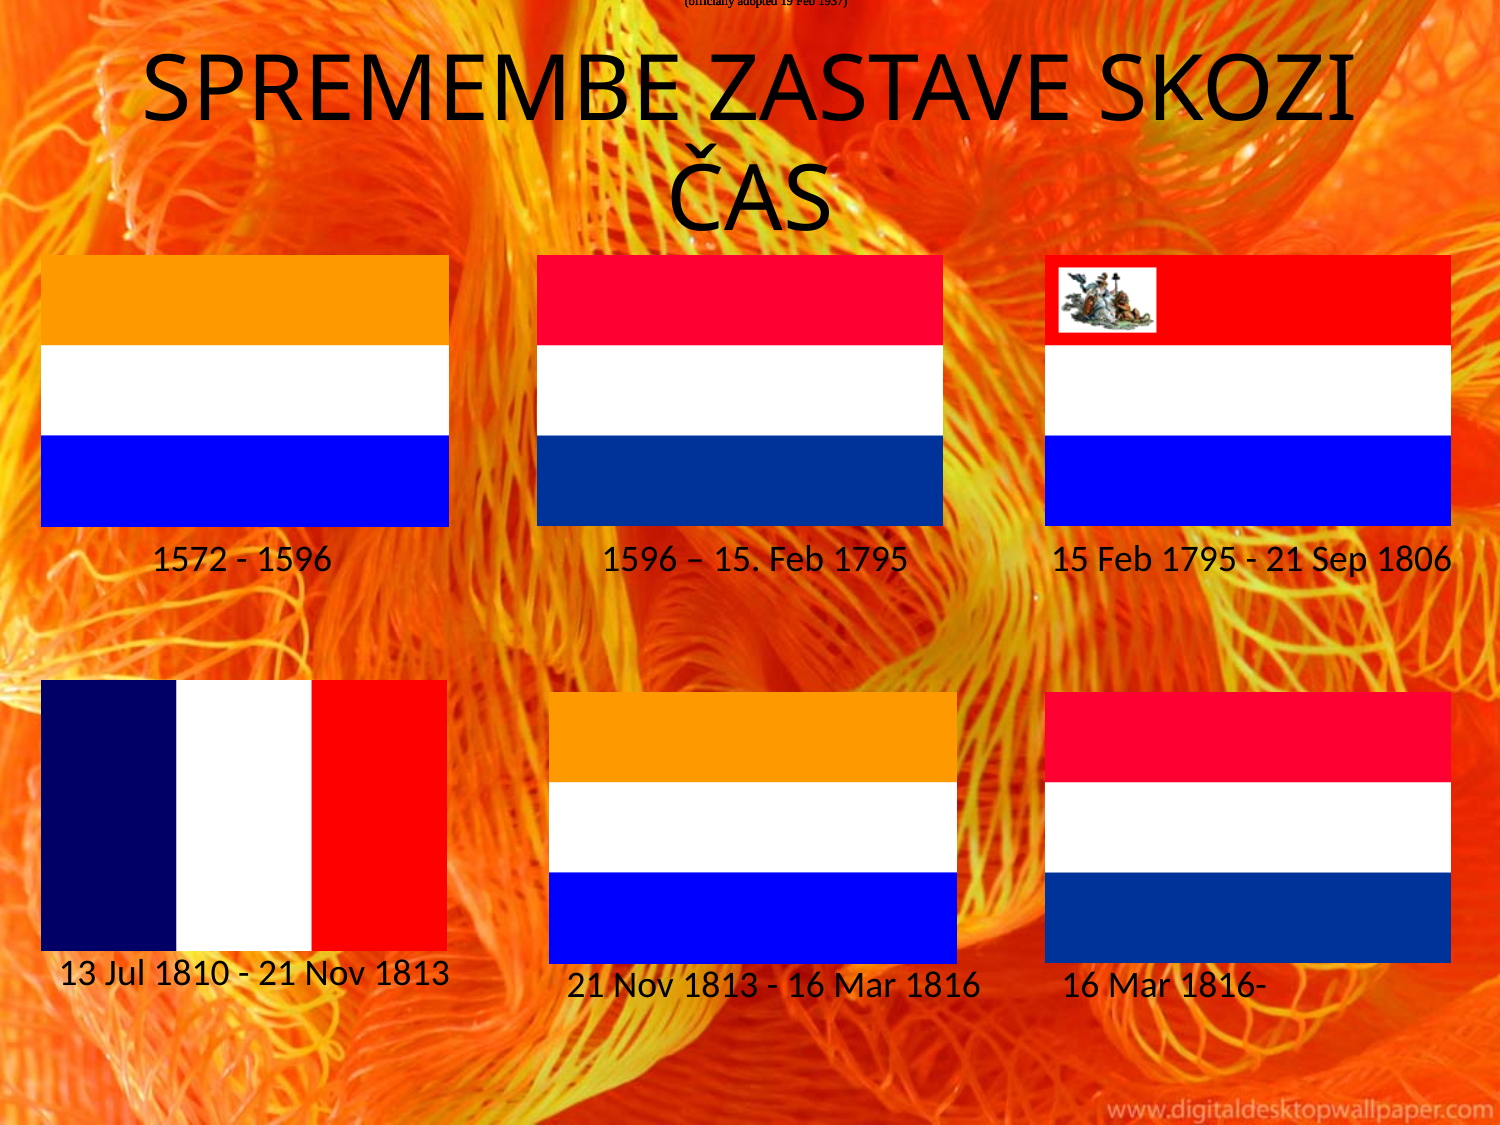

Re-adopted 16 Mar 1816
          (officially adopted 19 Feb 1937)
Re-adopted 16 Mar 1816
          (officially adopted 19 Feb 1937)
Re-adopted 16 Mar 1816
          (officially adopted 19 Feb 1937)
# SPREMEMBE ZASTAVE SKOZI ČAS
1572 - 1596
1596 – 15. Feb 1795
15 Feb 1795 - 21 Sep 1806
13 Jul 1810 - 21 Nov 1813
21 Nov 1813 - 16 Mar 1816
16 Mar 1816-